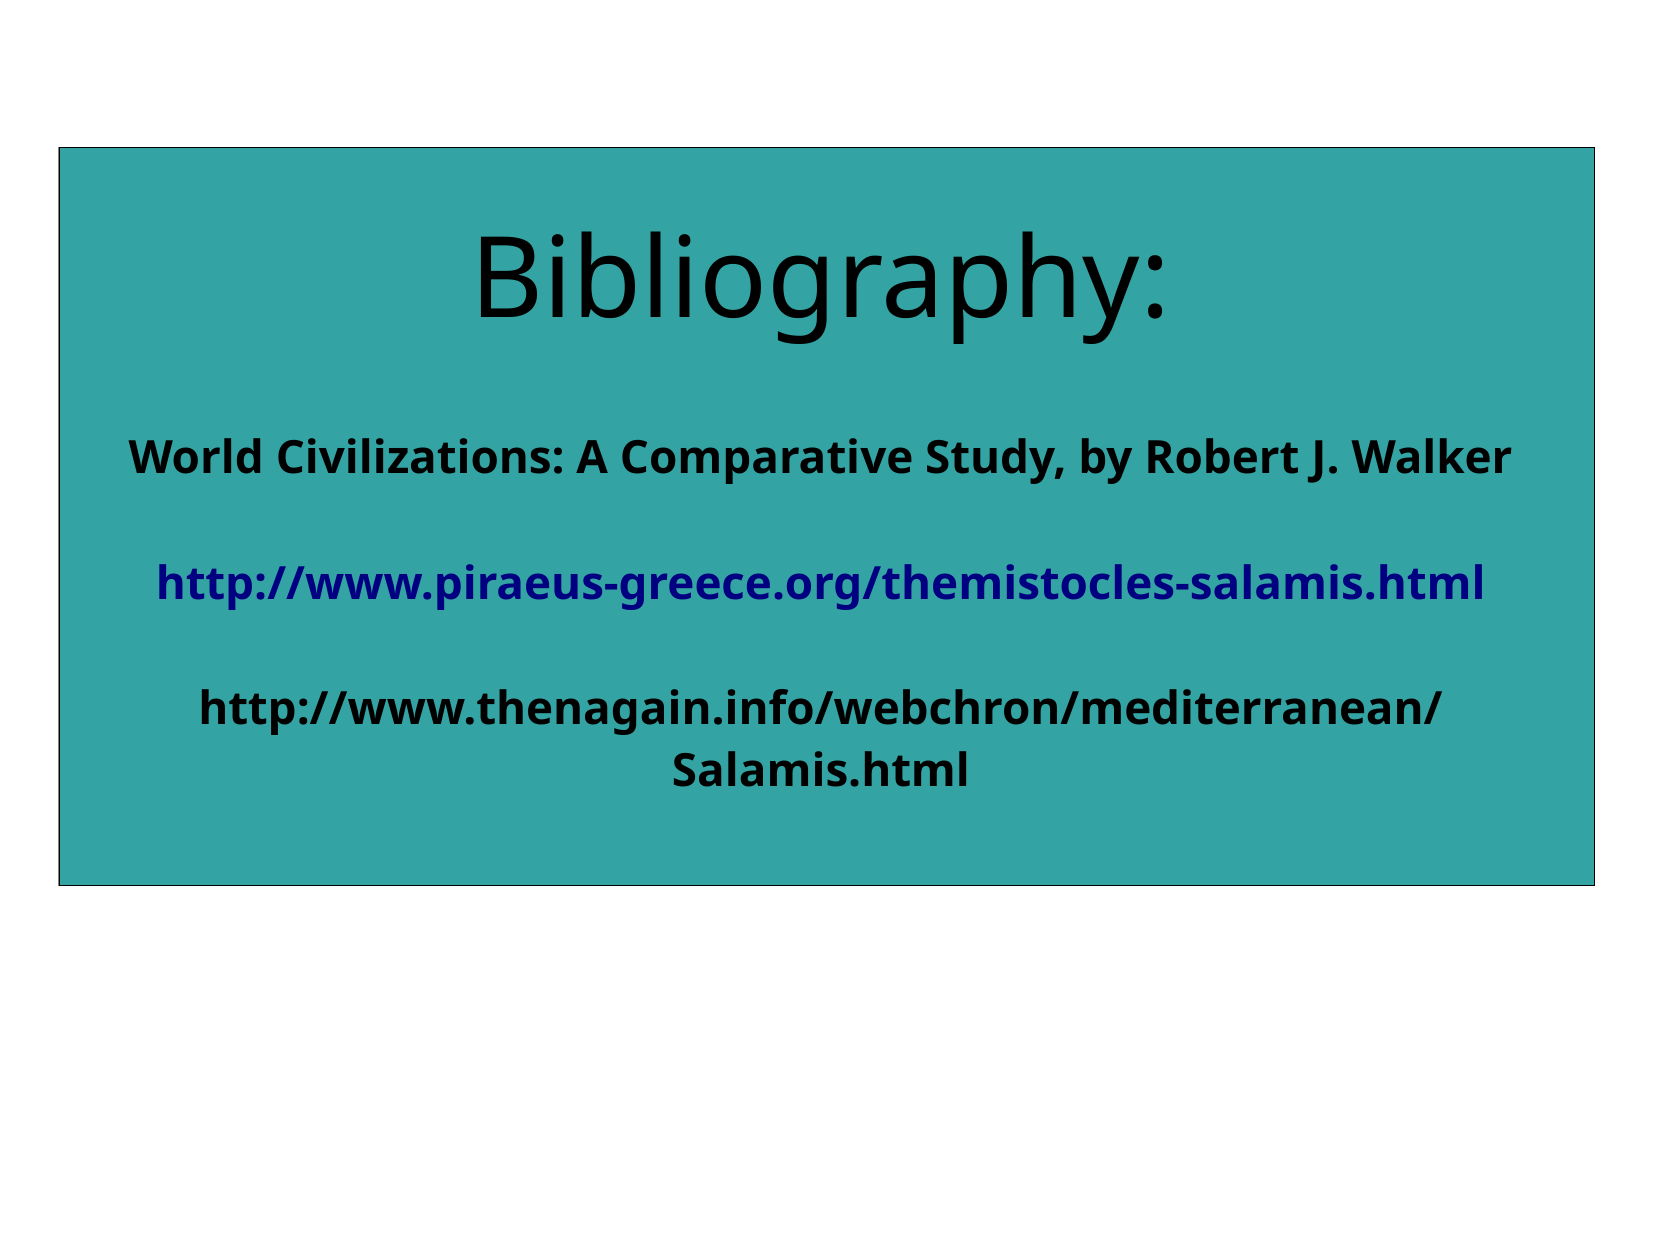

# Bibliography:
World Civilizations: A Comparative Study, by Robert J. Walker
http://www.piraeus-greece.org/themistocles-salamis.html
http://www.thenagain.info/webchron/mediterranean/Salamis.html